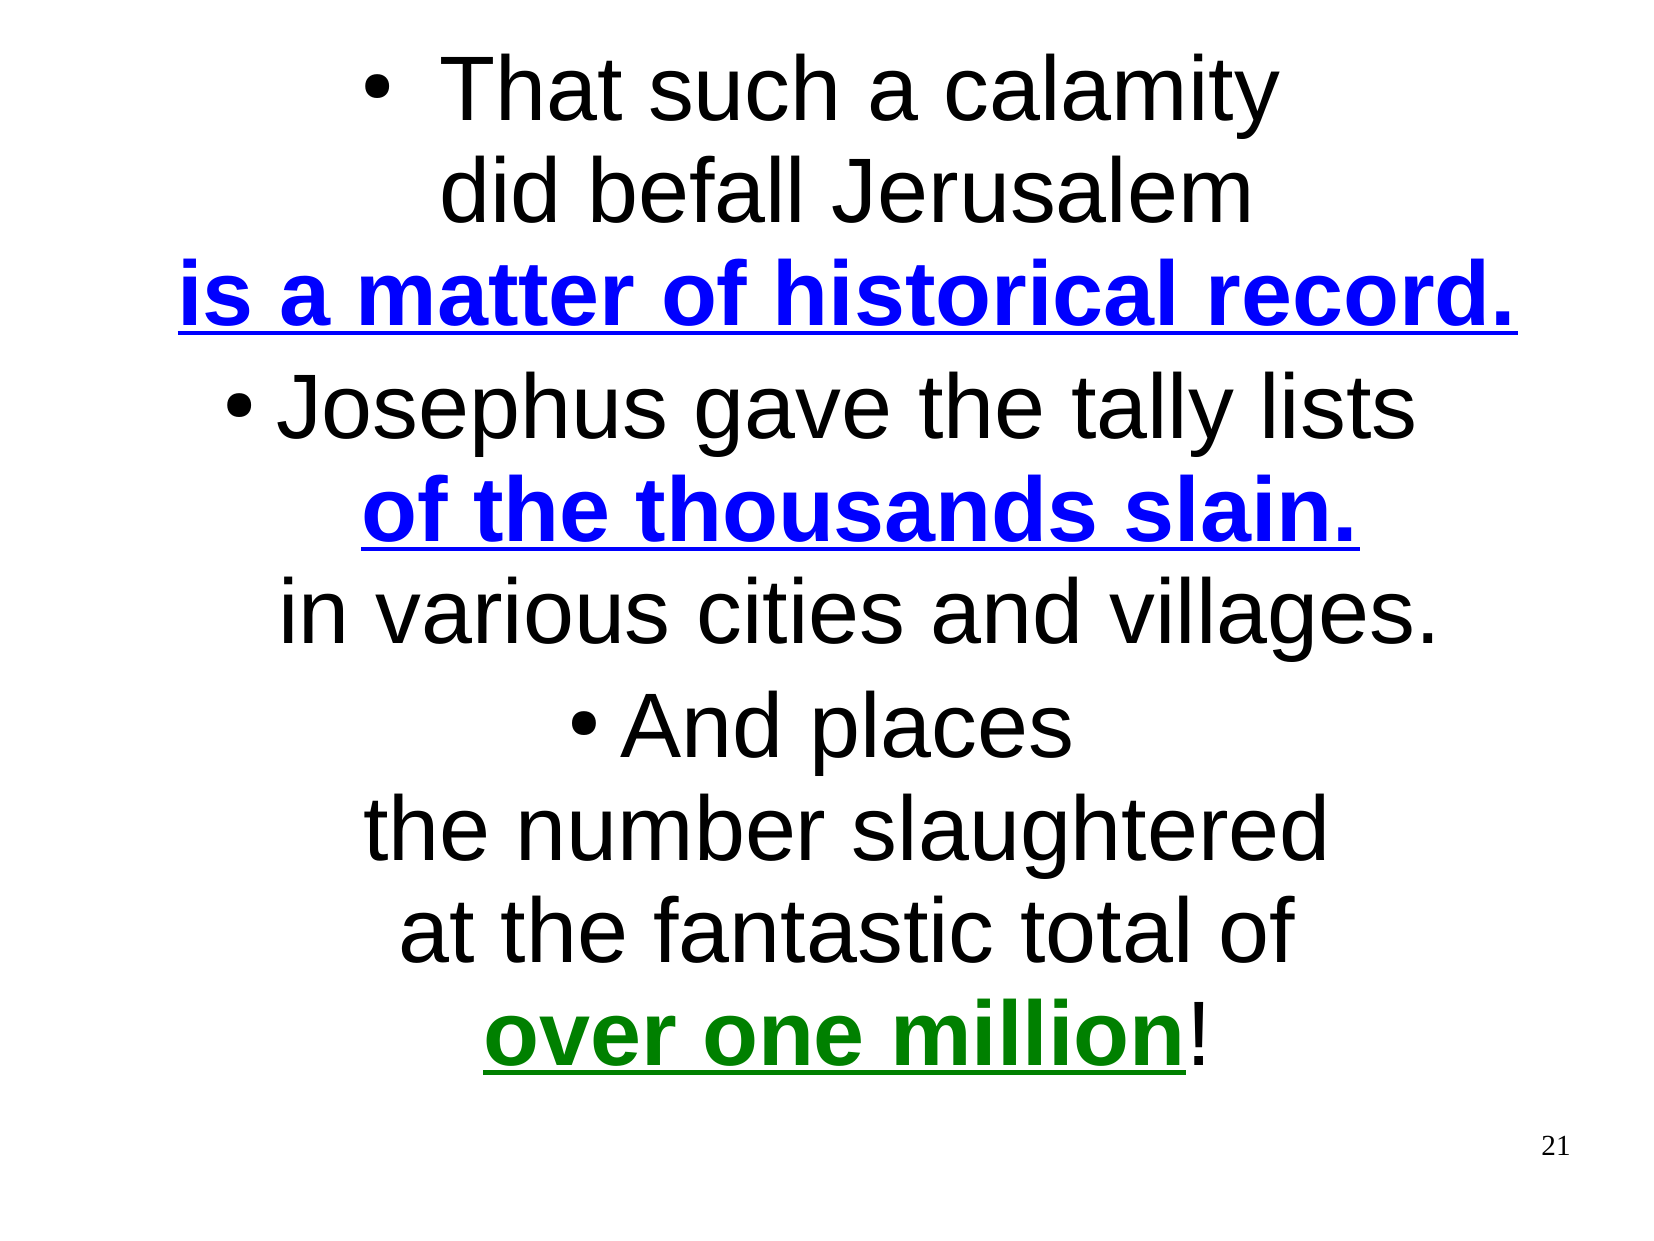

# That such a calamity did befall Jerusalem is a matter of historical record.
Josephus gave the tally lists
of the thousands slain.
in various cities and villages.
And places
the number slaughtered
at the fantastic total of
over one million!
21